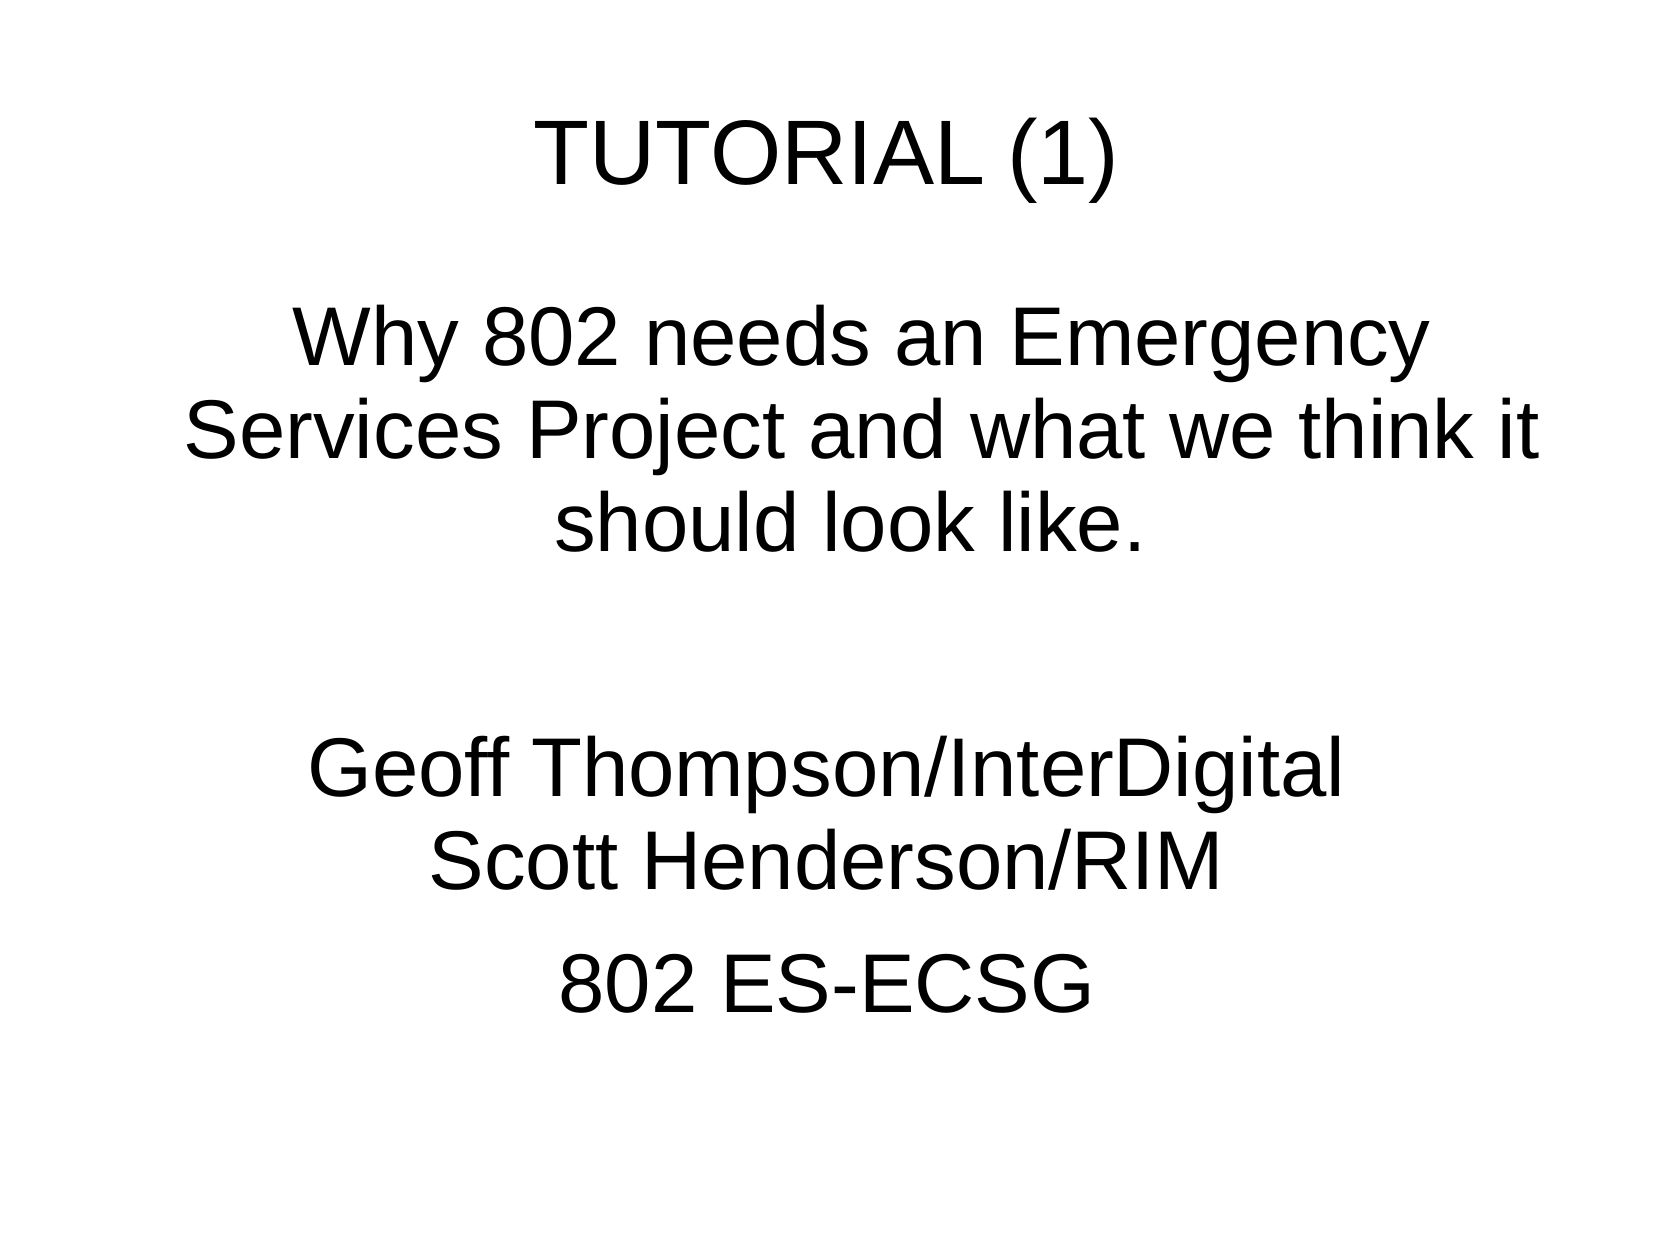

# TUTORIAL (1)
Why 802 needs an Emergency Services Project and what we think it should look like.
Geoff Thompson/InterDigital
Scott Henderson/RIM
802 ES-ECSG